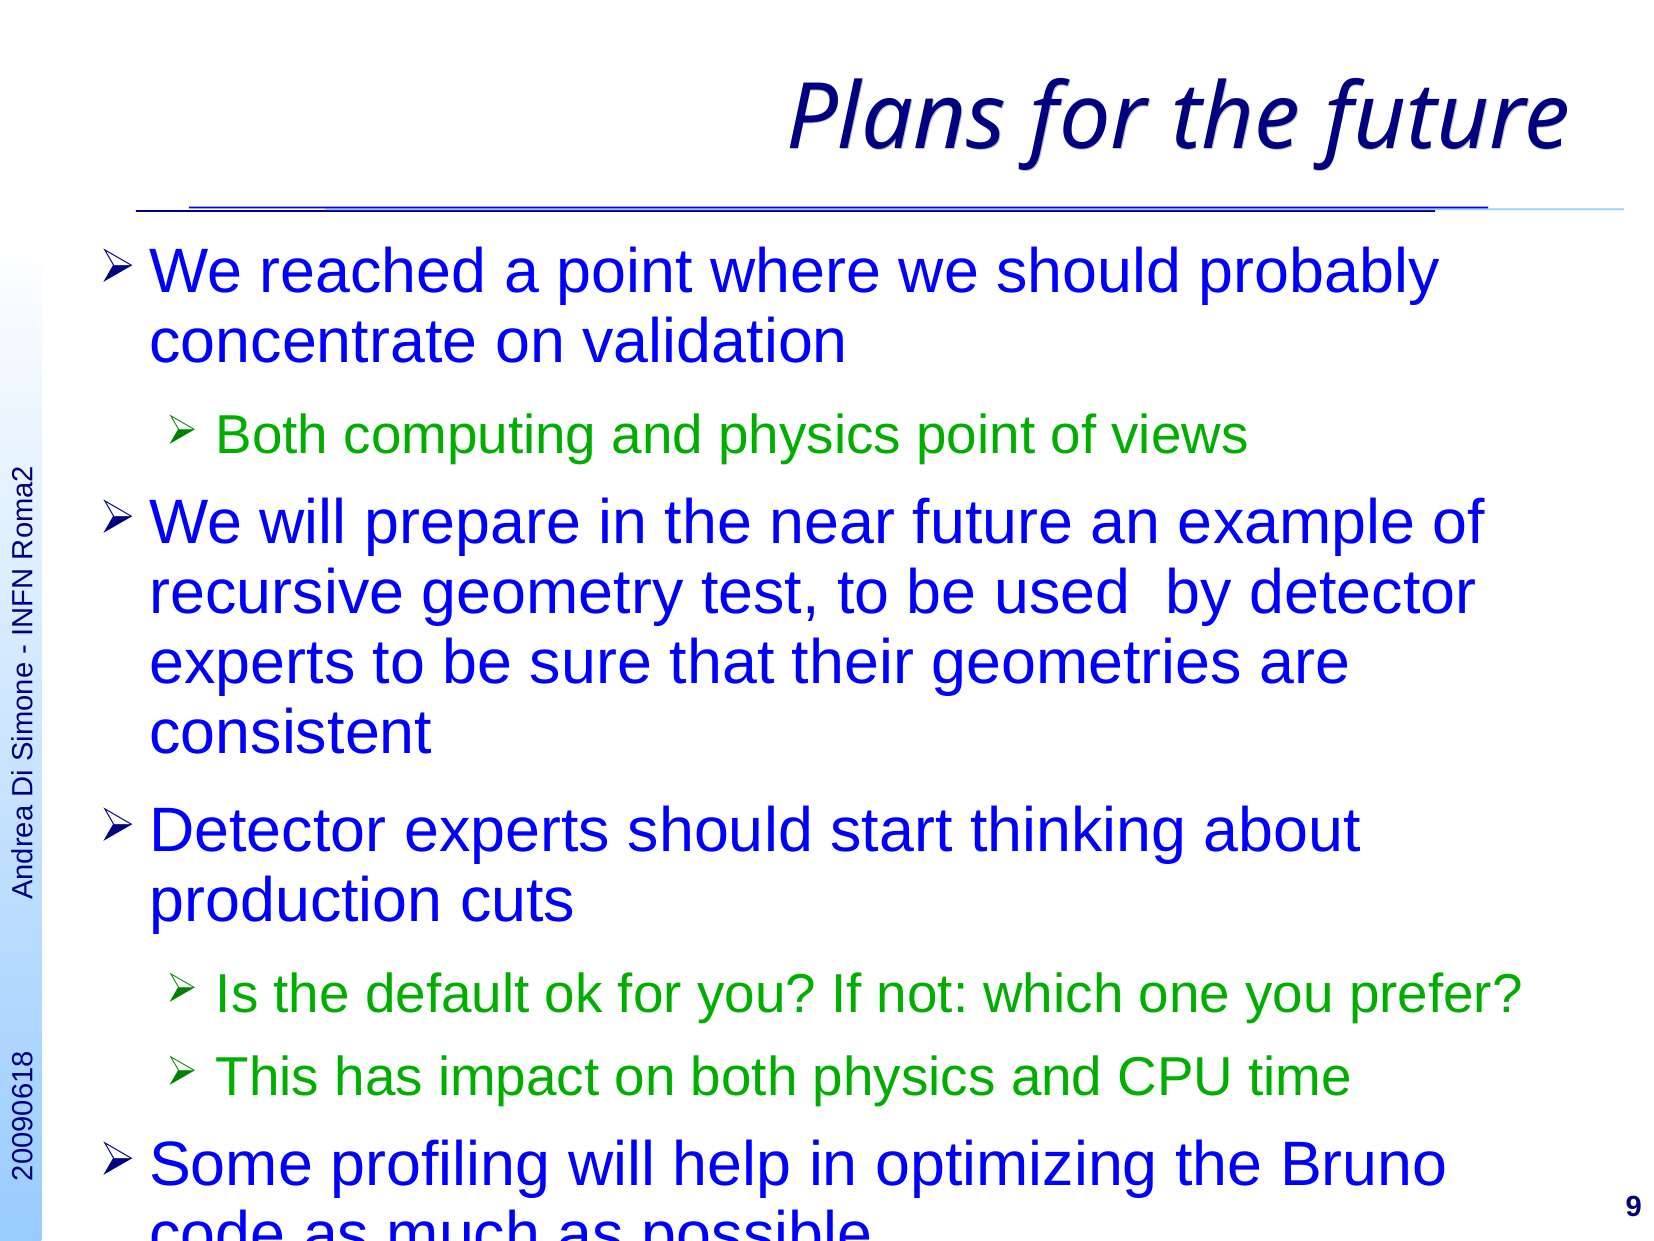

# Plans for the future
We reached a point where we should probably concentrate on validation
Both computing and physics point of views
We will prepare in the near future an example of recursive geometry test, to be used by detector experts to be sure that their geometries are consistent
Detector experts should start thinking about production cuts
Is the default ok for you? If not: which one you prefer?
This has impact on both physics and CPU time
Some profiling will help in optimizing the Bruno code as much as possible
Andrea Di Simone - INFN Roma2
20090618
9